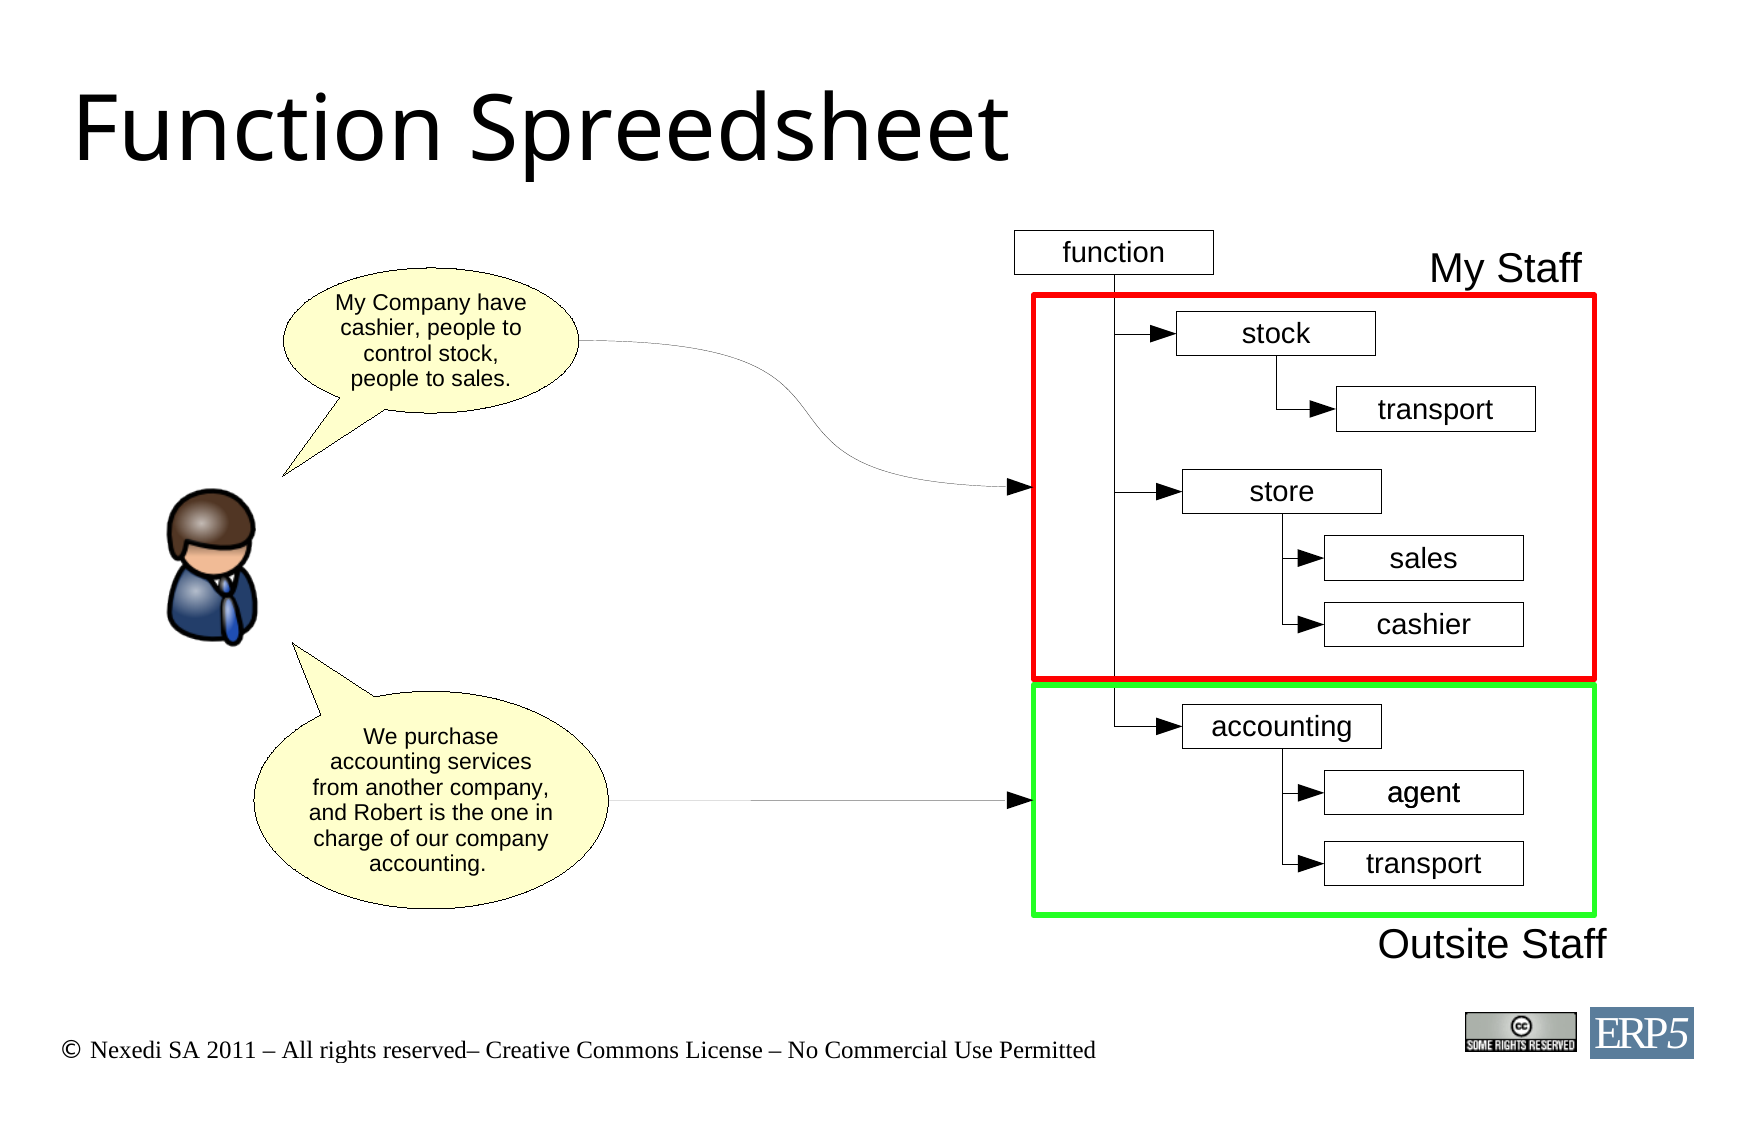

# Function Spreedsheet
function
My Staff
My Company have cashier, people to control stock, people to sales.
stock
transport
store
sales
cashier
We purchase accounting services from another company, and Robert is the one in charge of our company accounting.
accounting
agent
agent
transport
Outsite Staff